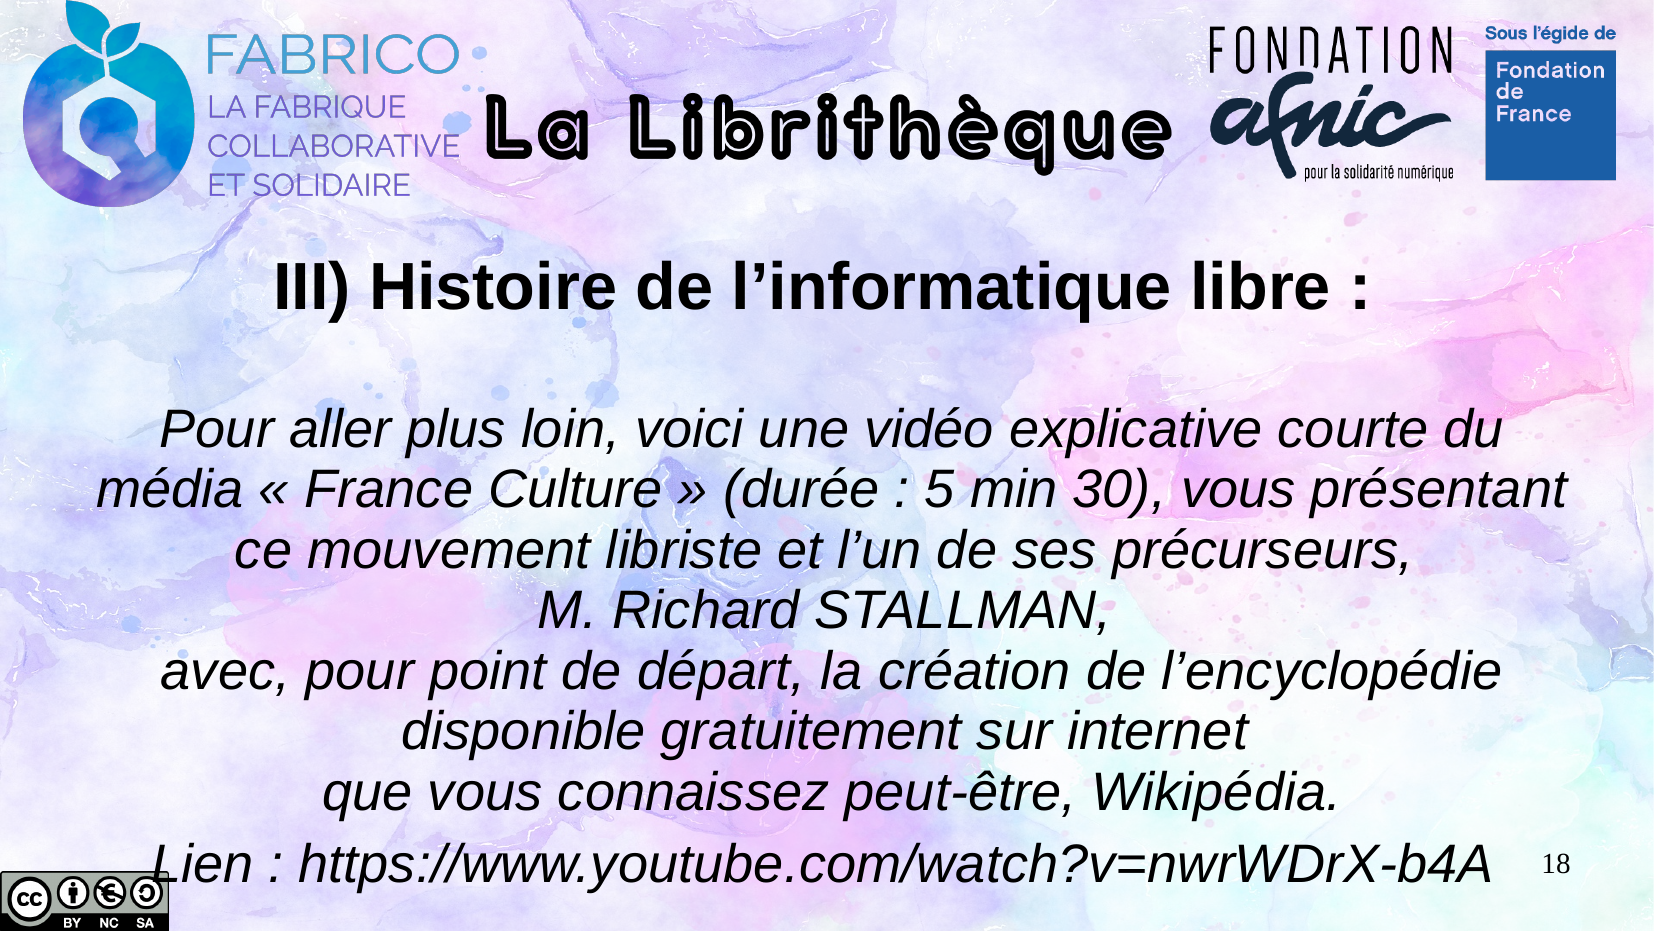

# III) Histoire de l’informatique libre :
Pour aller plus loin, voici une vidéo explicative courte du média « France Culture » (durée : 5 min 30), vous présentant ce mouvement libriste et l’un de ses précurseurs,
M. Richard STALLMAN,
avec, pour point de départ, la création de l’encyclopédie disponible gratuitement sur internet
que vous connaissez peut-être, Wikipédia.
Lien : https://www.youtube.com/watch?v=nwrWDrX-b4A
18